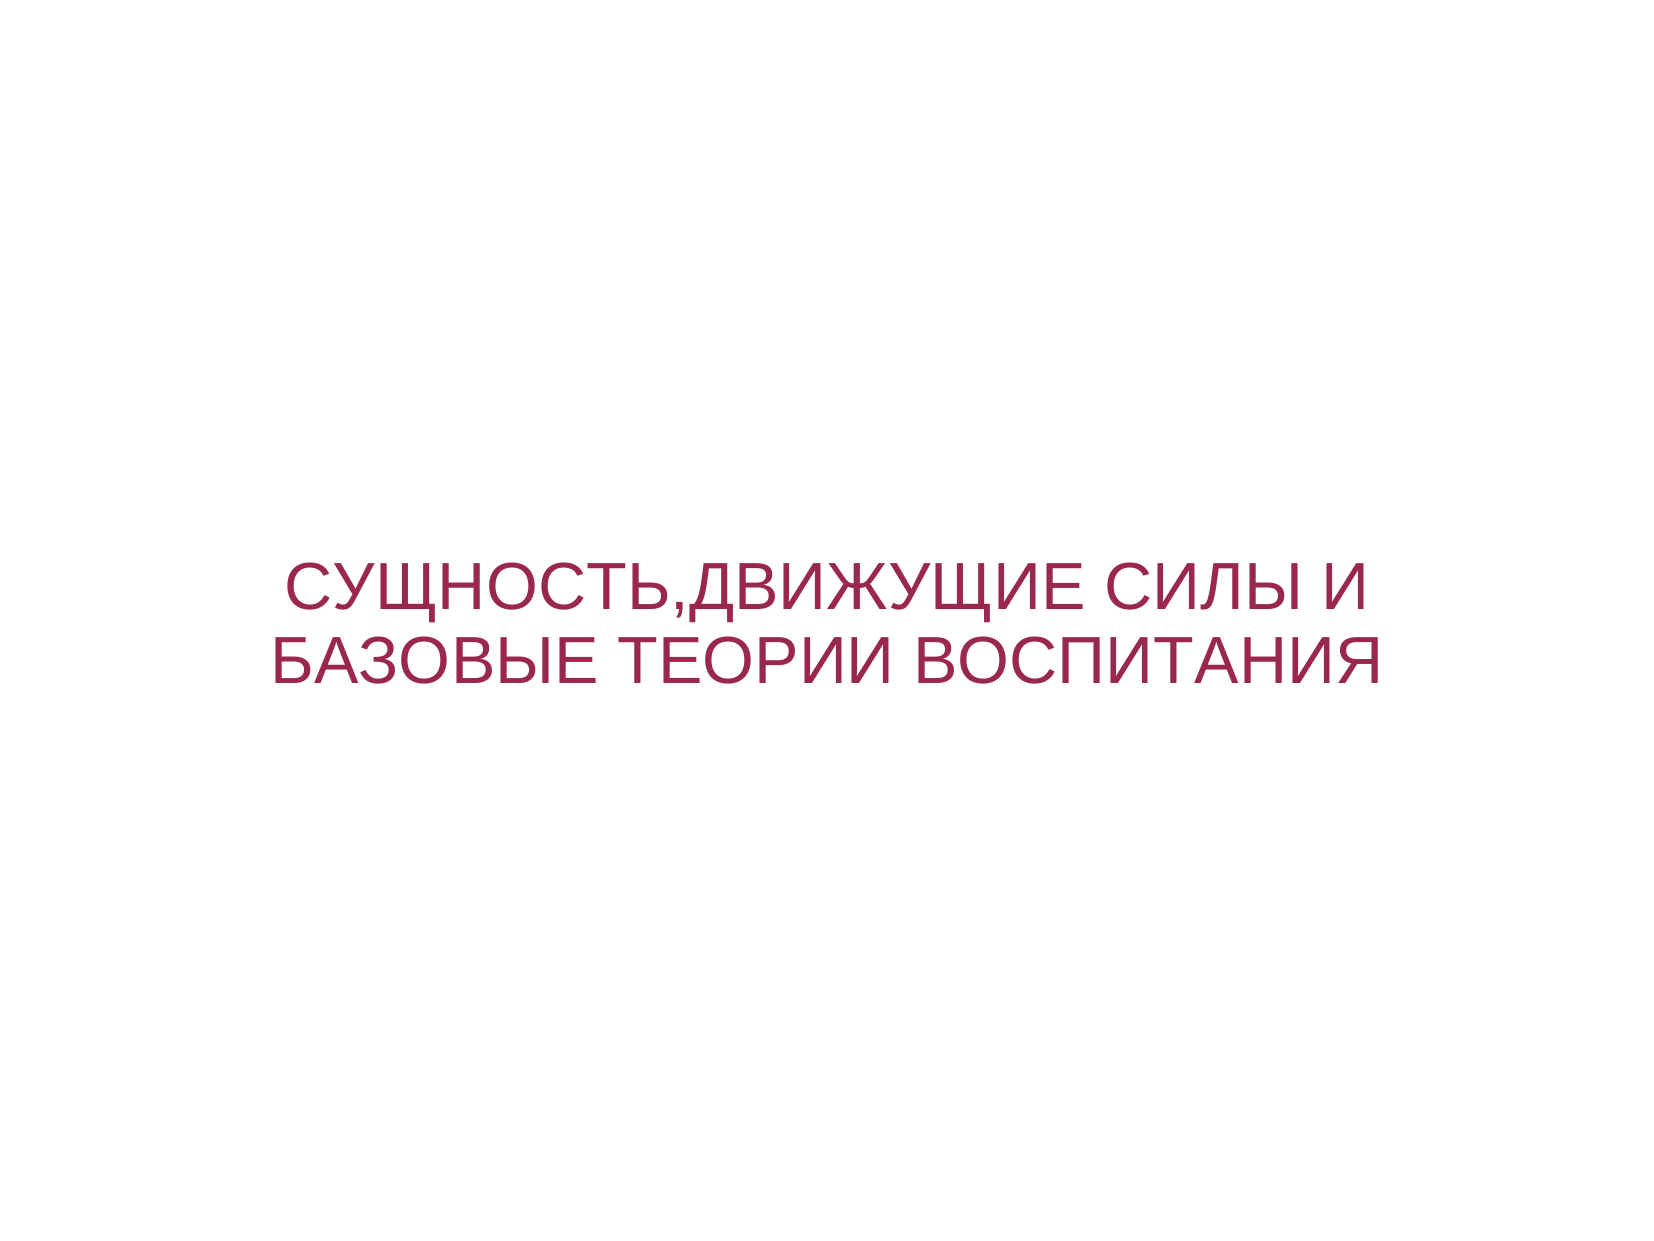

# СУЩНОСТЬ,ДВИЖУЩИЕ СИЛЫ И БАЗОВЫЕ ТЕОРИИ ВОСПИТАНИЯ